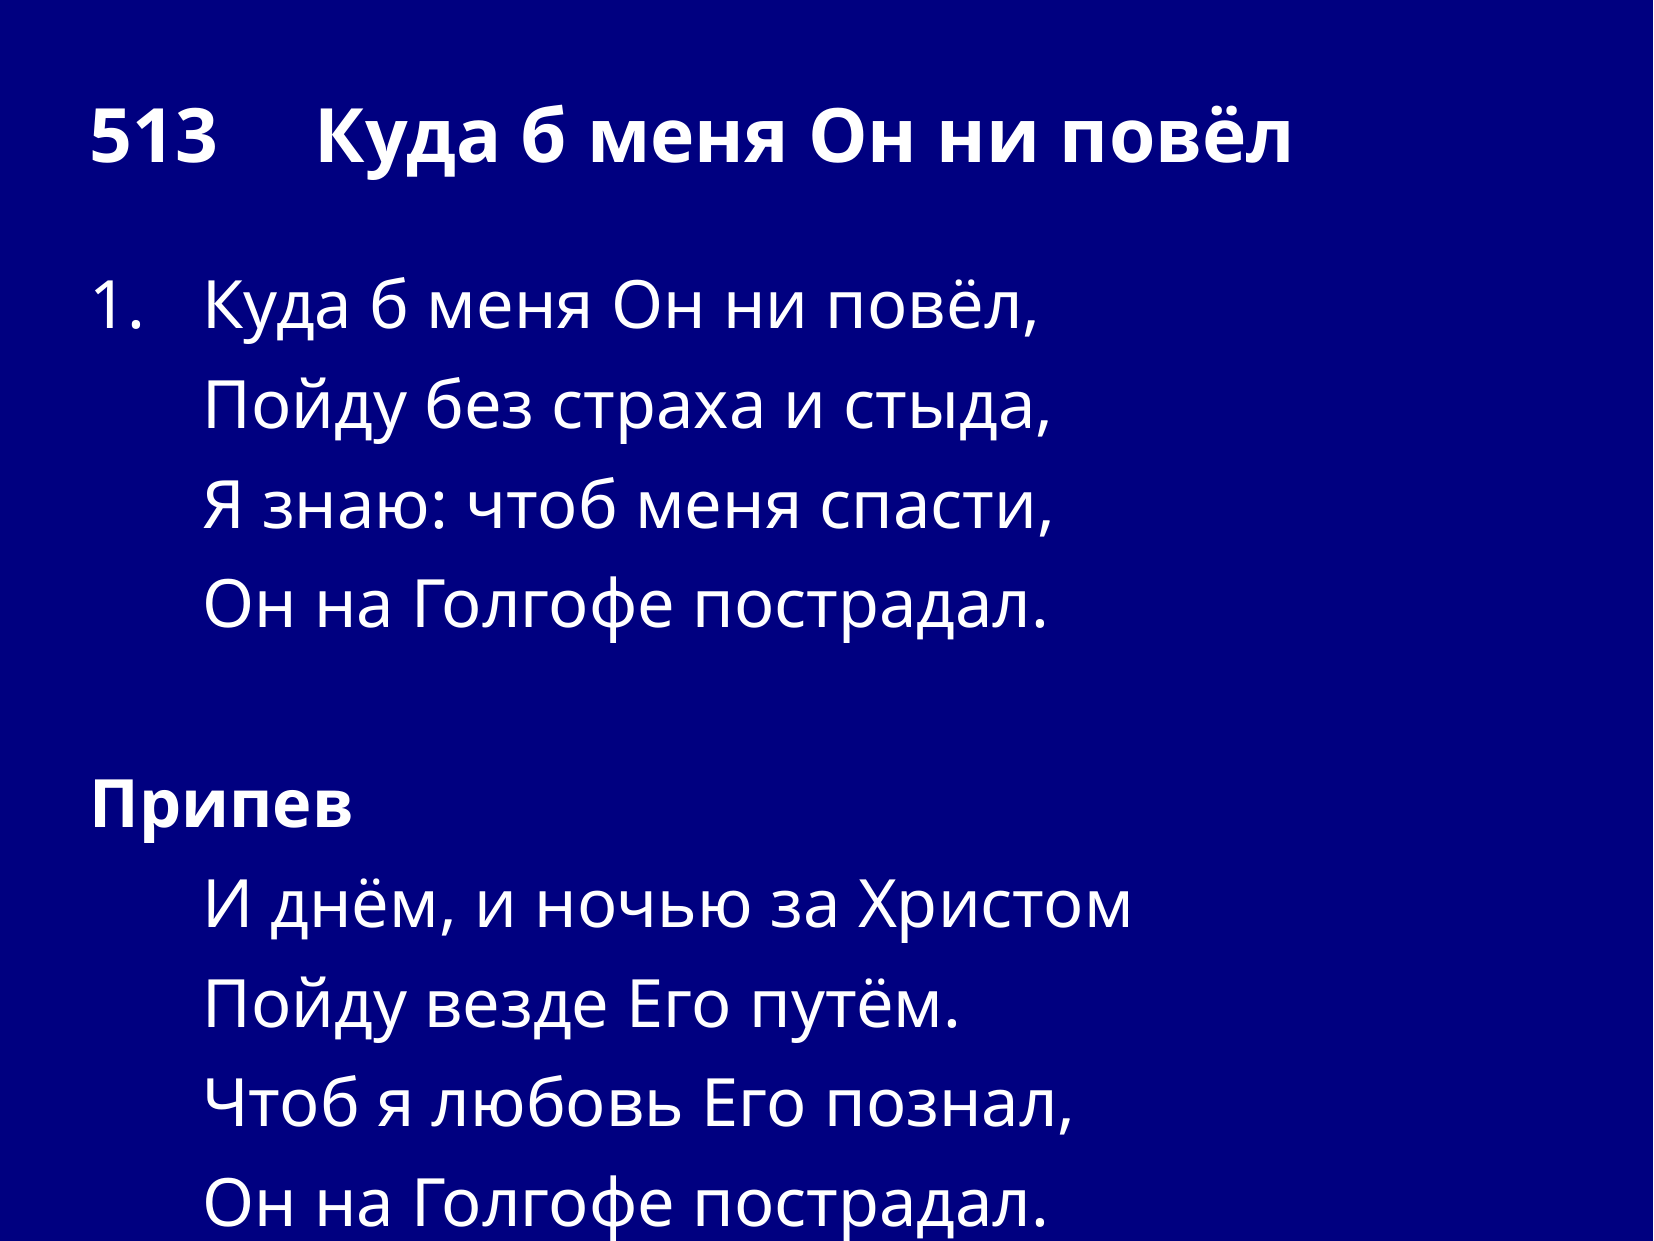

513	Куда б меня Он ни повёл
1.	Куда б меня Он ни повёл,
	Пойду без страха и стыда,
	Я знаю: чтоб меня спасти,
	Он на Голгофе пострадал.
Припев
	И днём, и ночью за Христом
	Пойду везде Его путём.
	Чтоб я любовь Его познал,
	Он на Голгофе пострадал.